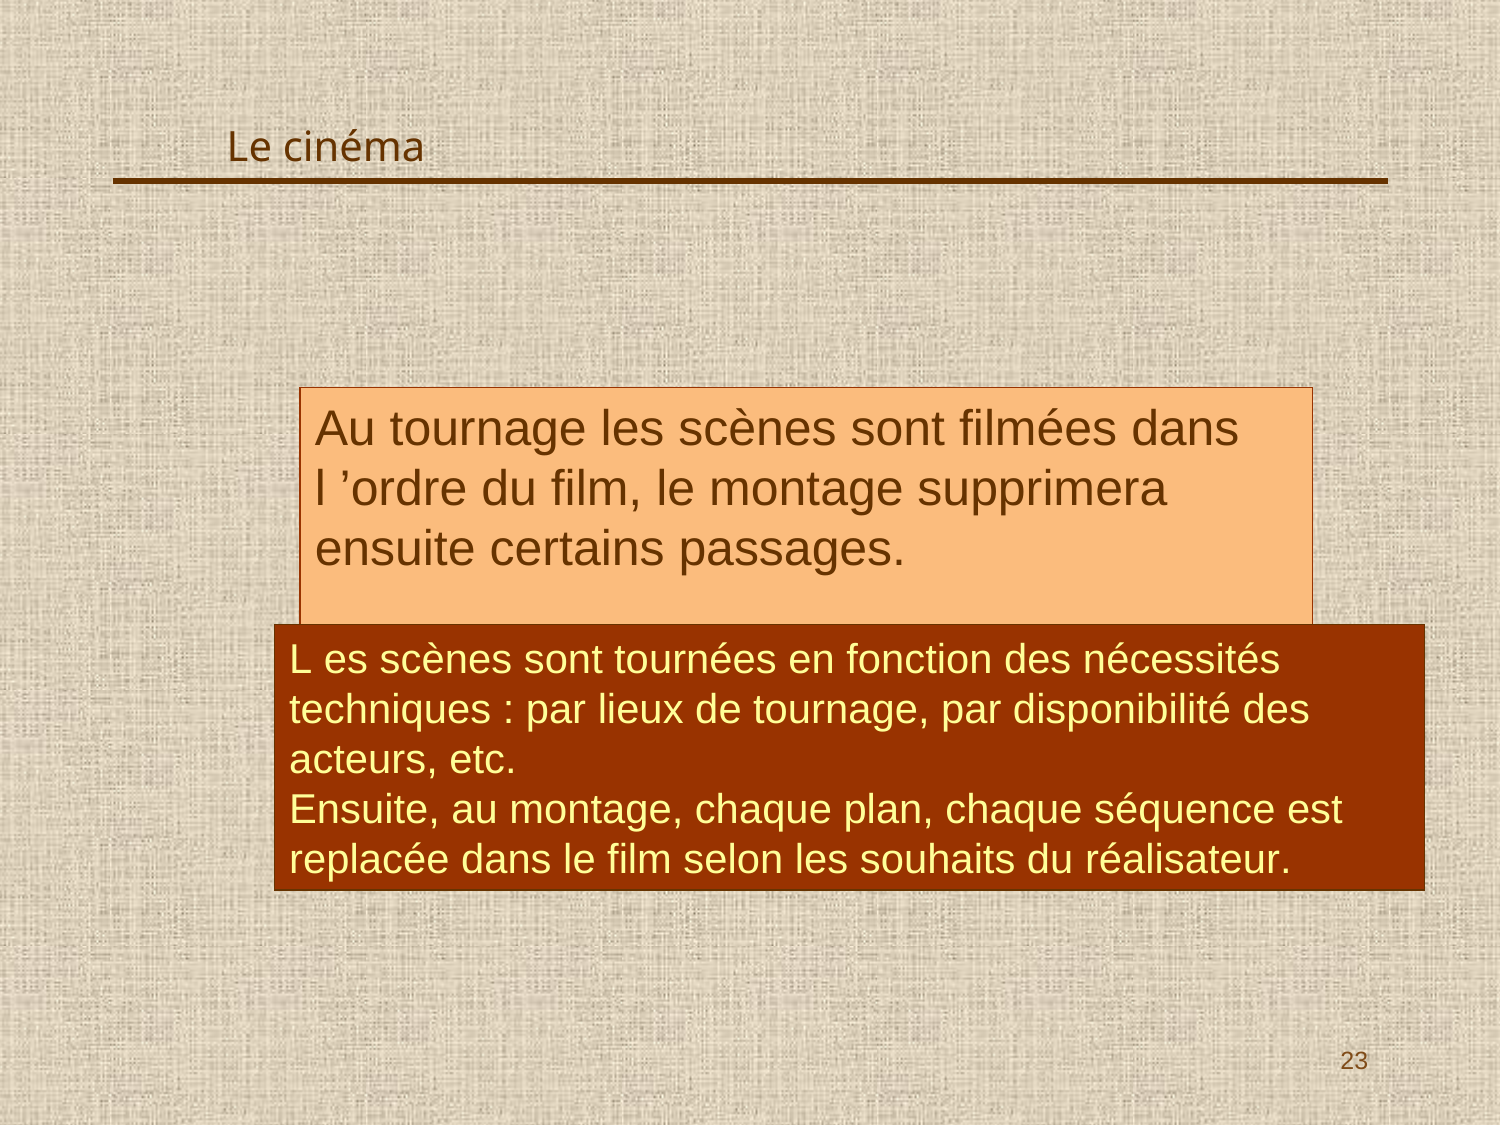

Le cinéma
Au tournage les scènes sont filmées dans l ’ordre du film, le montage supprimera ensuite certains passages.
V / F ?
L es scènes sont tournées en fonction des nécessités techniques : par lieux de tournage, par disponibilité des acteurs, etc.
Ensuite, au montage, chaque plan, chaque séquence est replacée dans le film selon les souhaits du réalisateur.
23